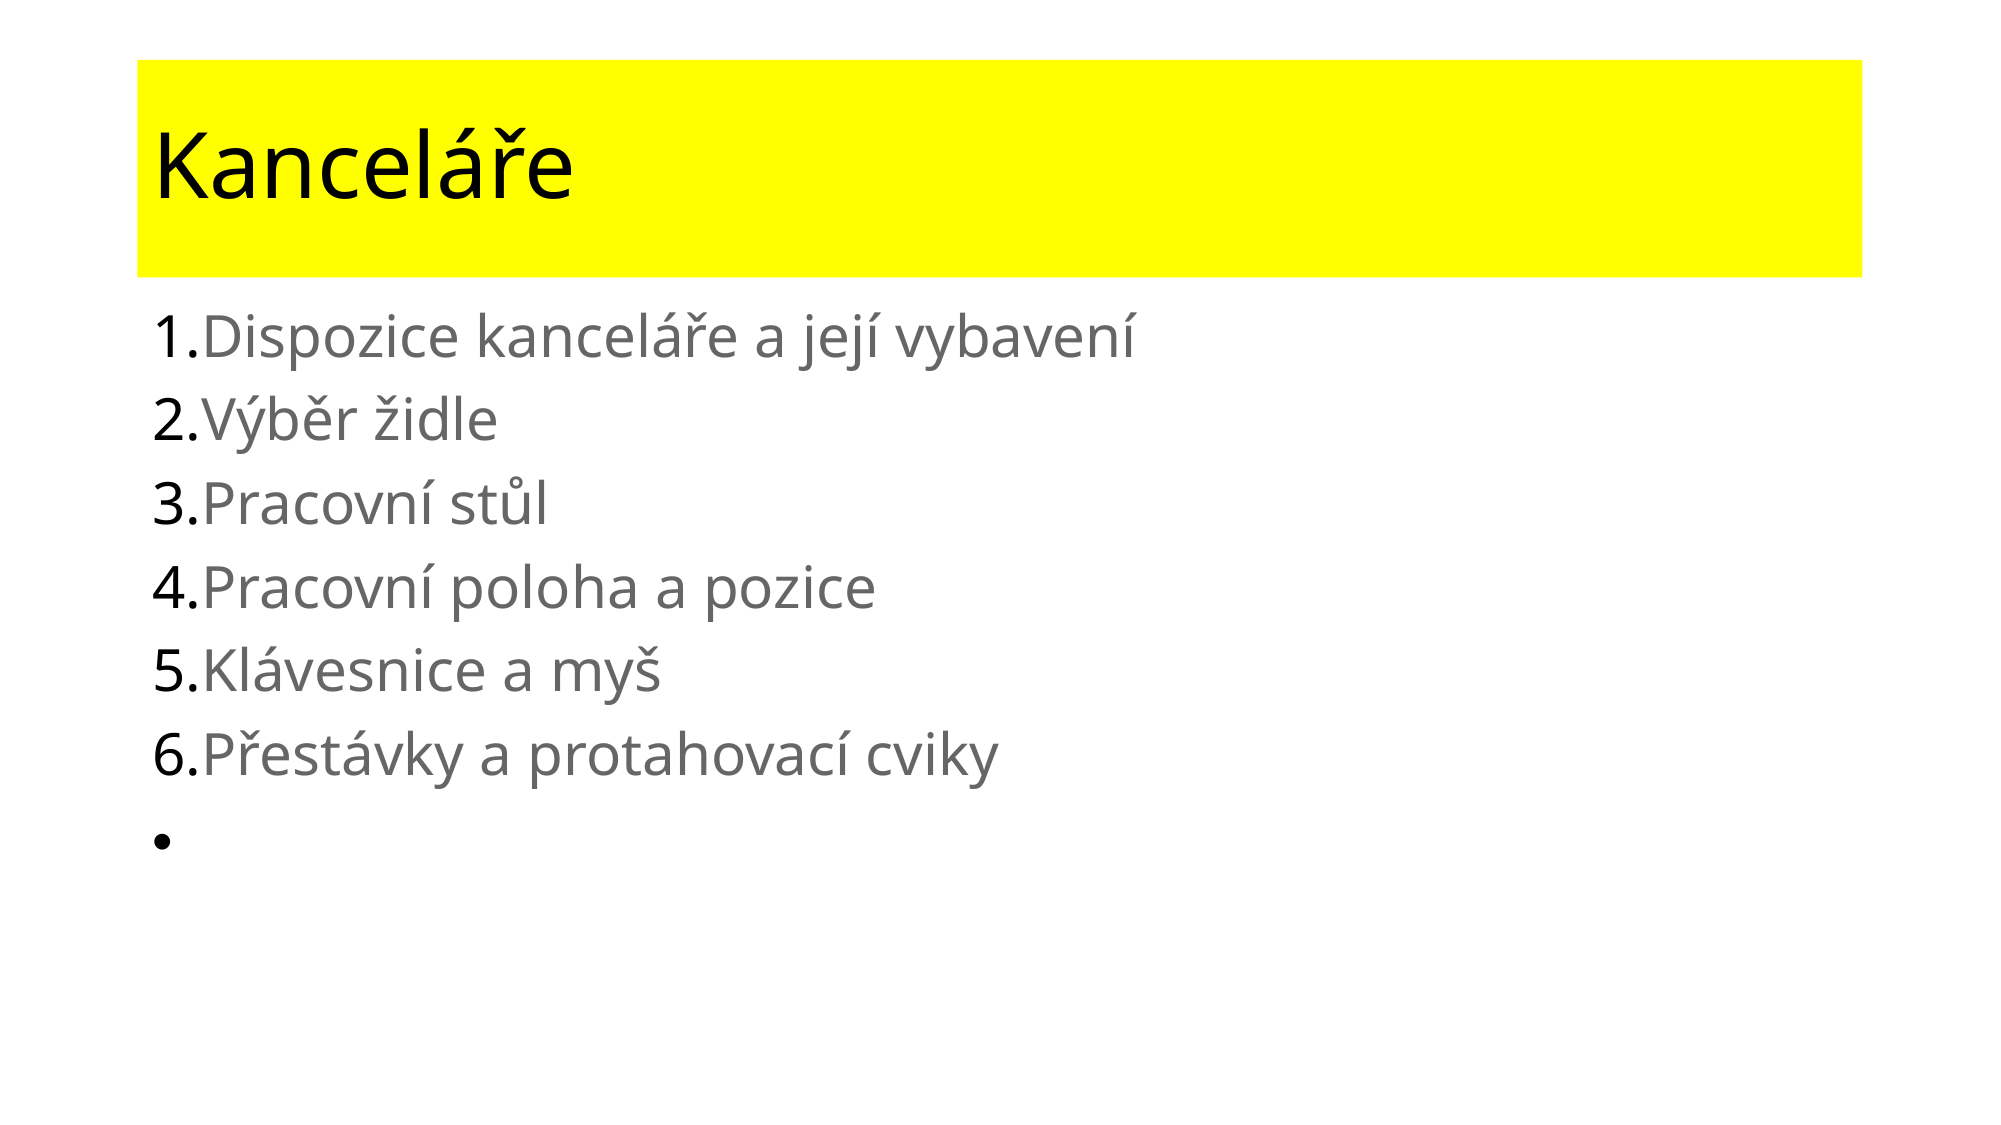

# Kanceláře
Dispozice kanceláře a její vybavení
Výběr židle
Pracovní stůl
Pracovní poloha a pozice
Klávesnice a myš
Přestávky a protahovací cviky